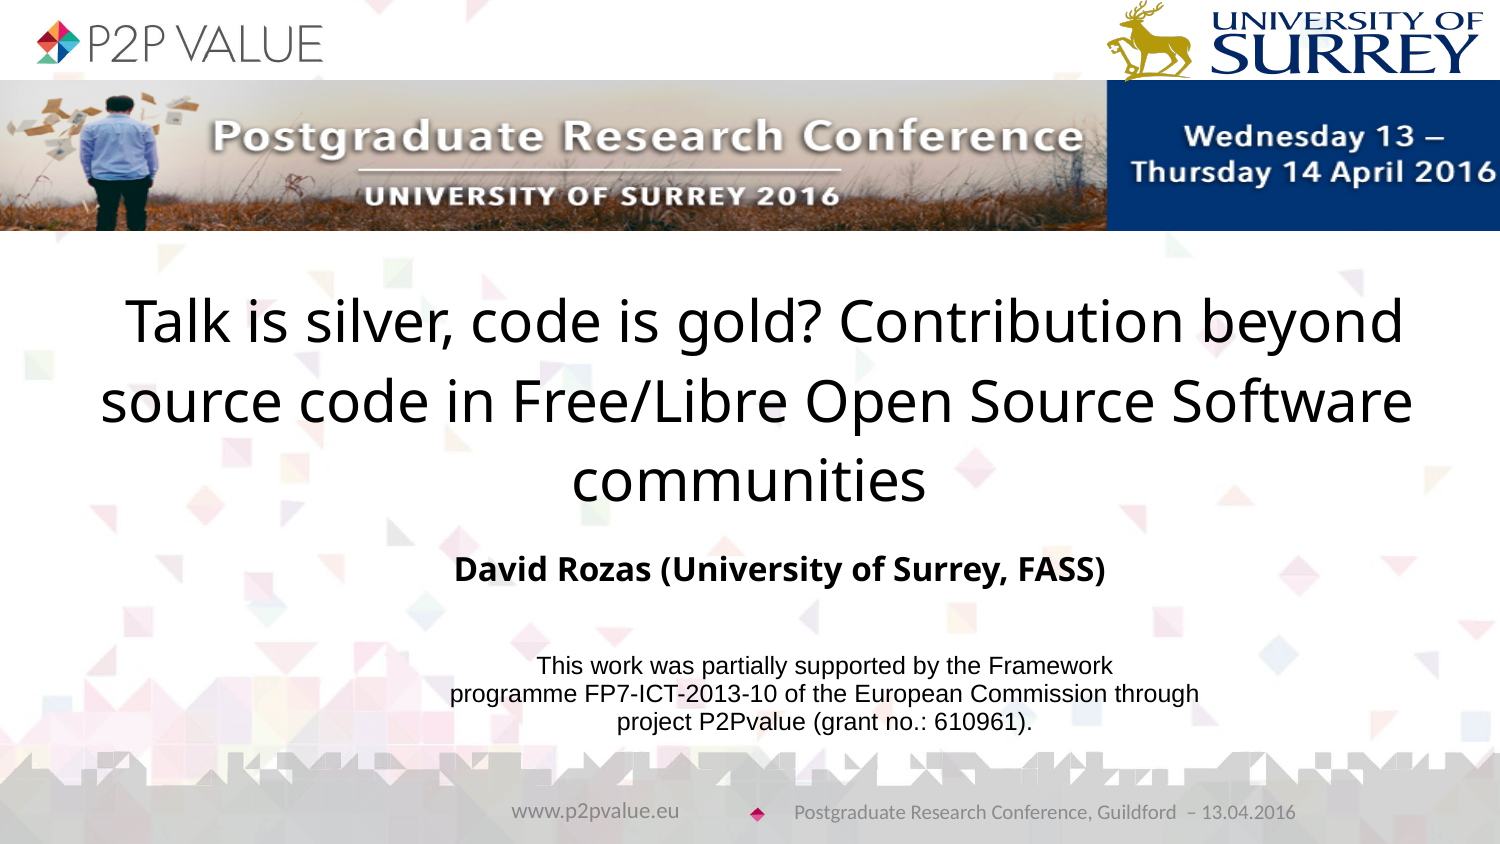

# Talk is silver, code is gold? Contribution beyond source code in Free/Libre Open Source Software communities
David Rozas (University of Surrey, FASS)
This work was partially supported by the Framework
programme FP7-ICT-2013-10 of the European Commission through project P2Pvalue (grant no.: 610961).
Postgraduate Research Conference, Guildford – 13.04.2016
www.p2pvalue.eu